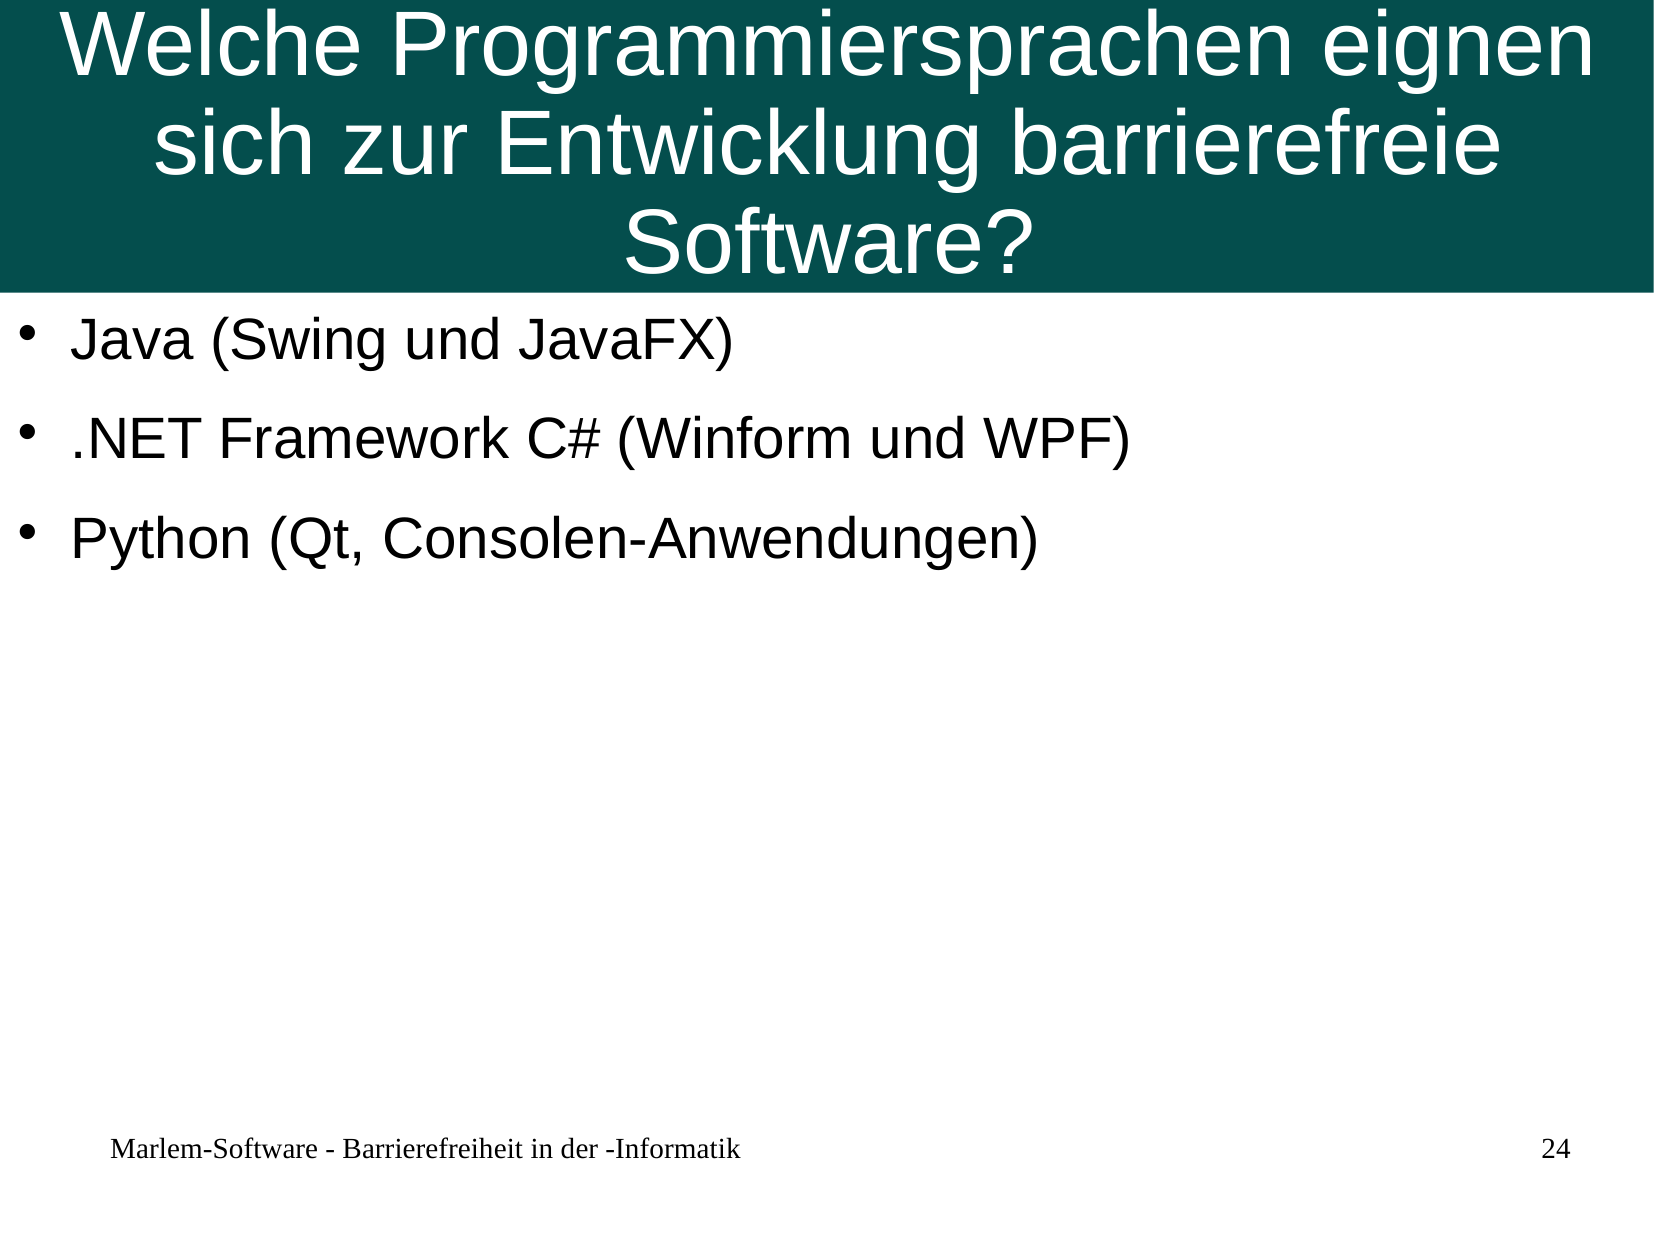

# Welche Programmiersprachen eignen sich zur Entwicklung barrierefreie Software?
Java (Swing und JavaFX)
.NET Framework C# (Winform und WPF)
Python (Qt, Consolen-Anwendungen)
Marlem-Software - Barrierefreiheit in der -Informatik
24